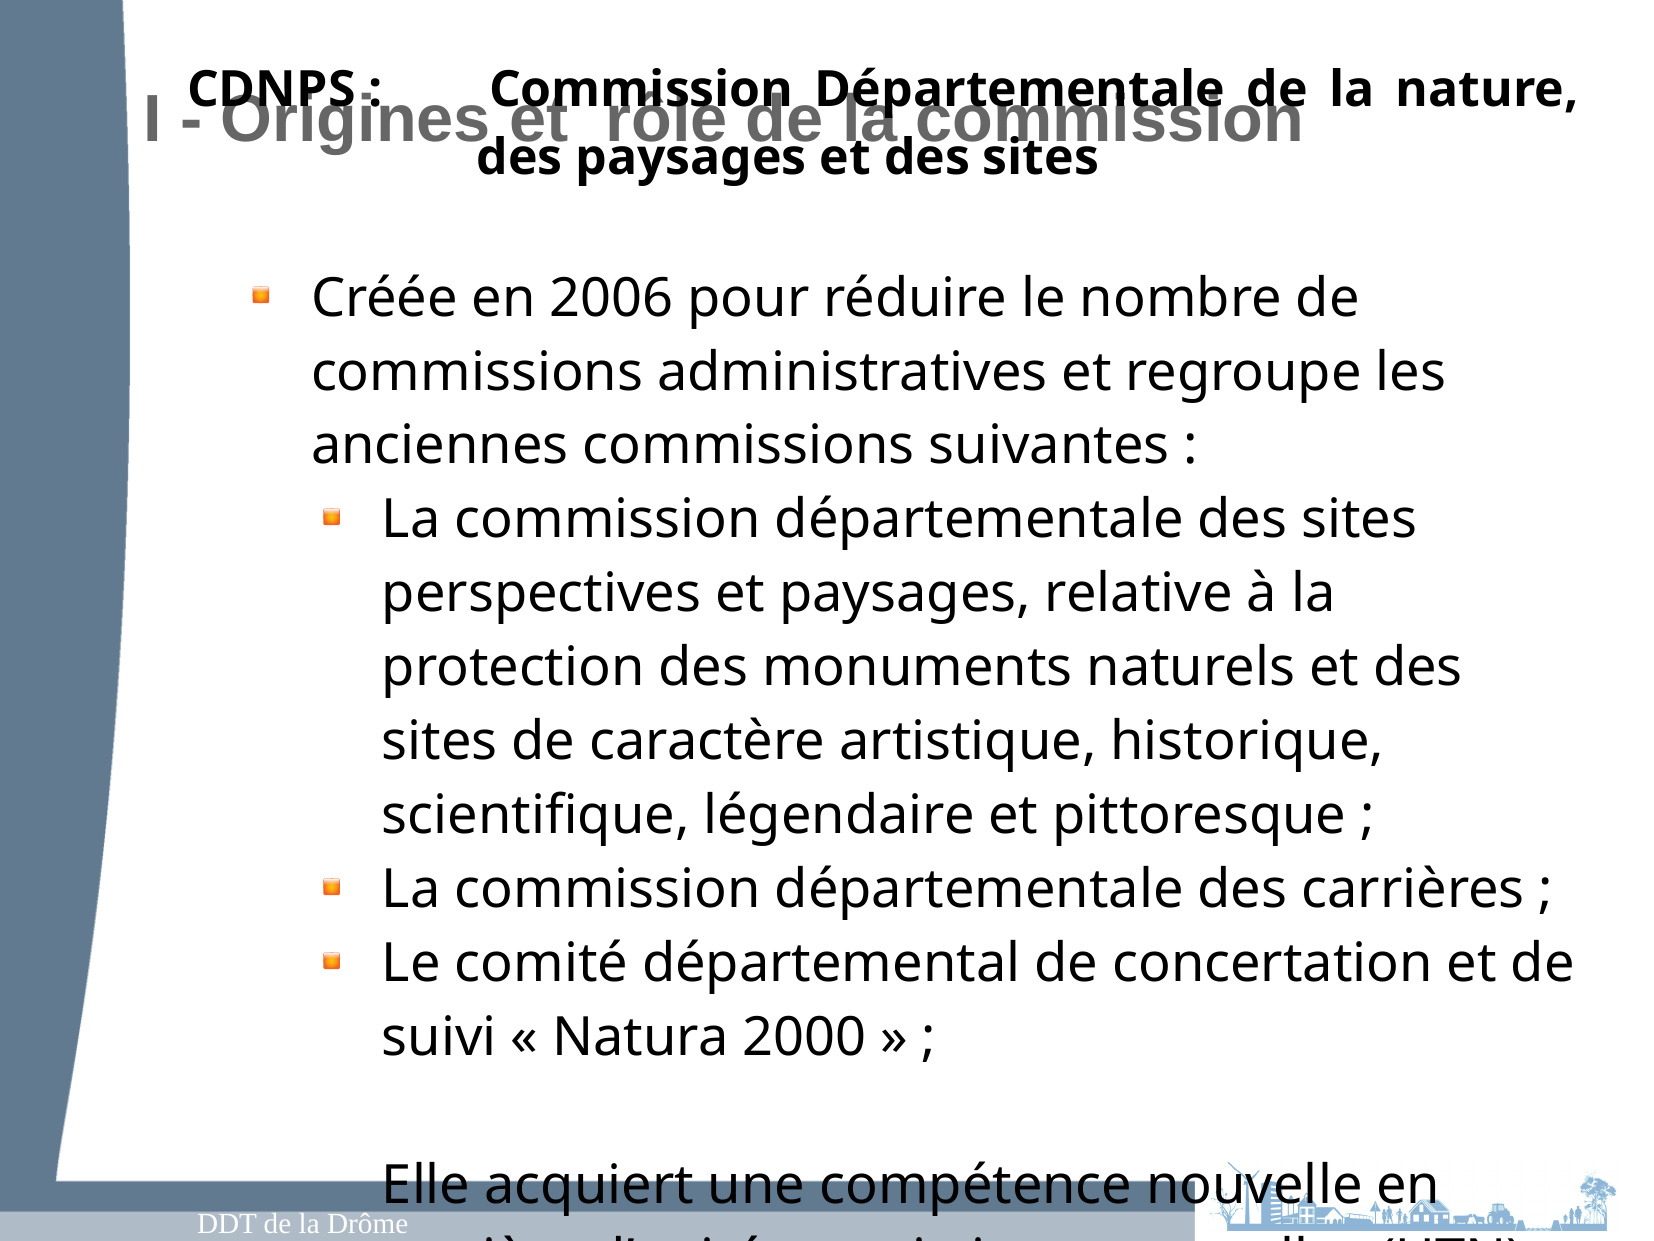

# I - Origines et rôle de la commission
CDNPS : Commission Départementale de la nature, des paysages et des sites
Créée en 2006 pour réduire le nombre de commissions administratives et regroupe les anciennes commissions suivantes :
La commission départementale des sites perspectives et paysages, relative à la protection des monuments naturels et des sites de caractère artistique, historique, scientifique, légendaire et pittoresque ;
La commission départementale des carrières ;
Le comité départemental de concertation et de suivi « Natura 2000 » ;
Elle acquiert une compétence nouvelle en matière d’unités touristiques nouvelles (UTN).
 DDT de la Drôme